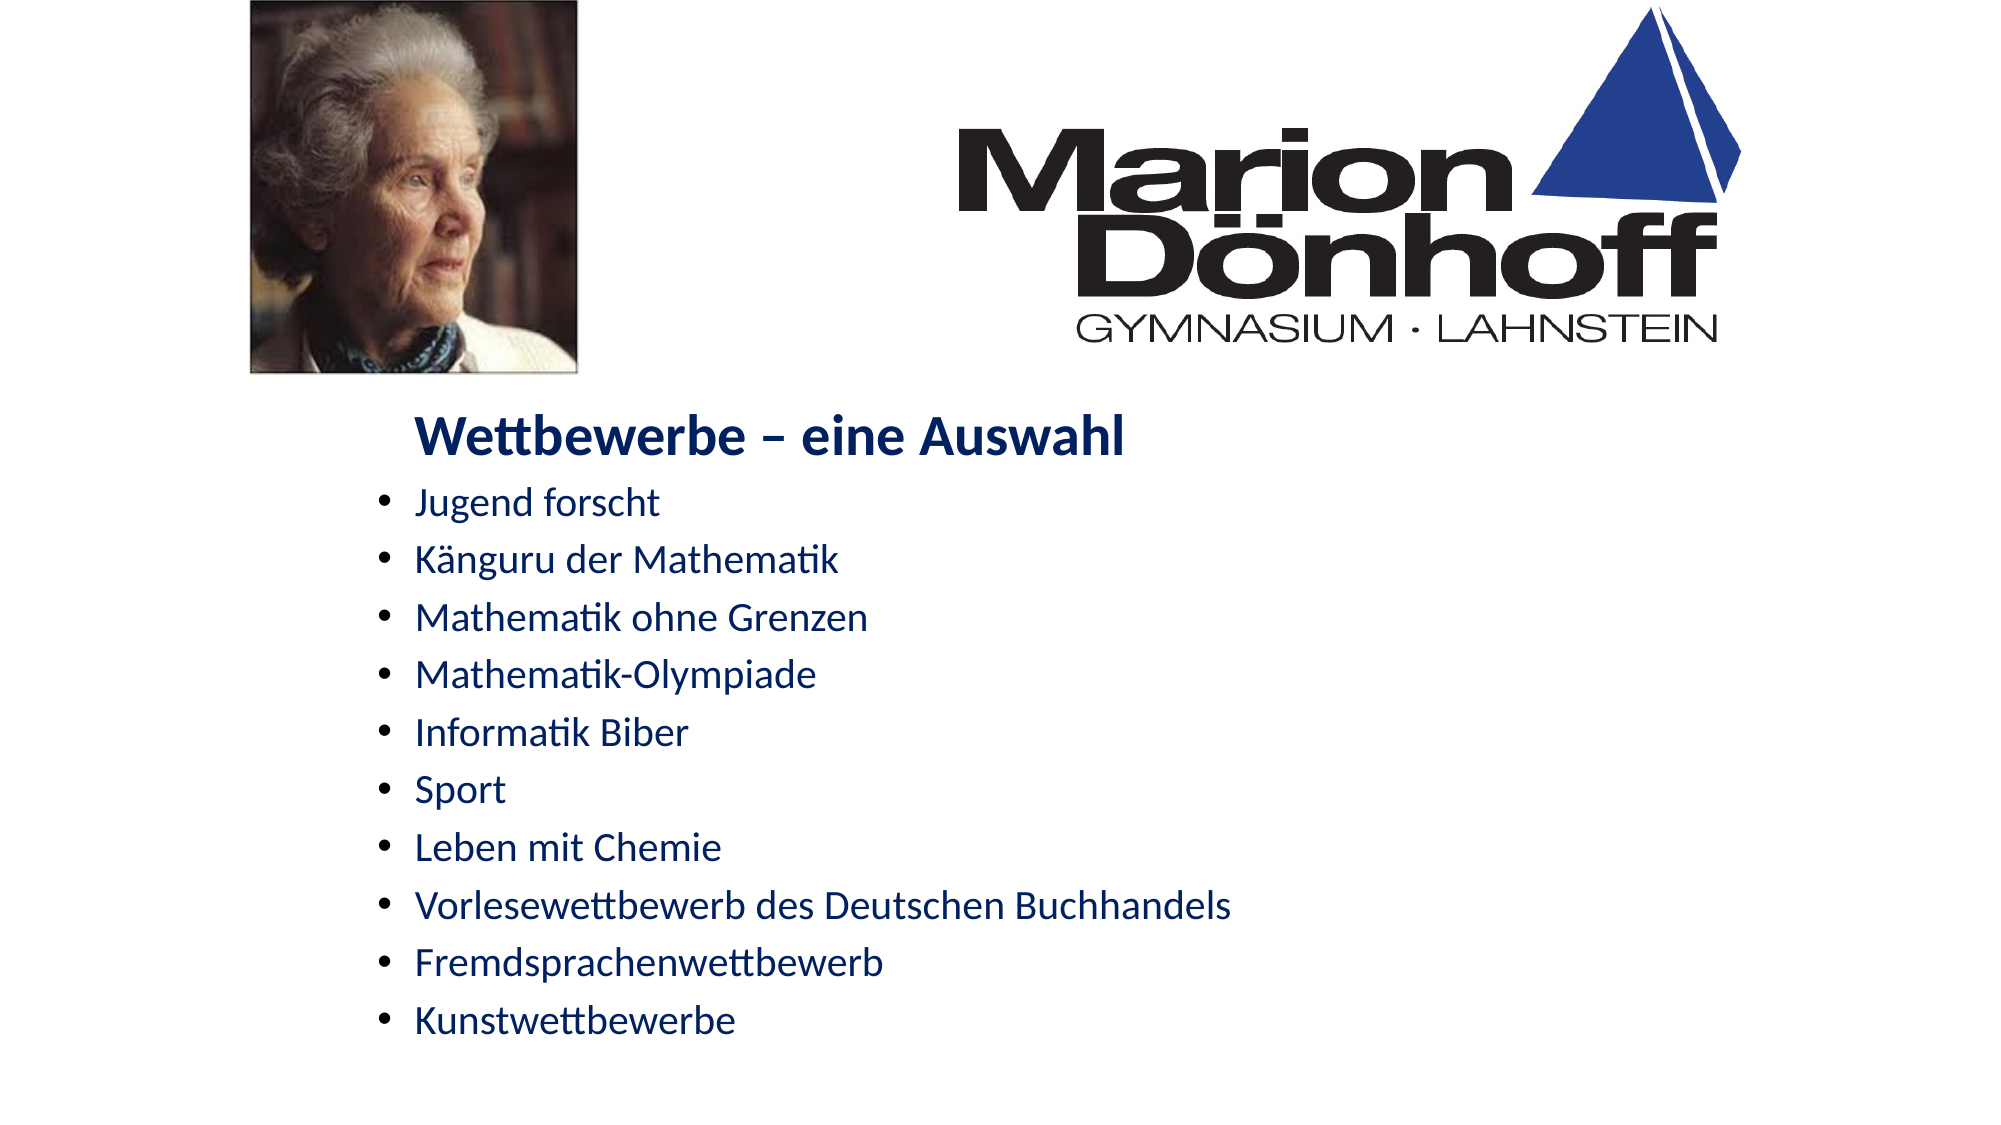

#
Wettbewerbe – eine Auswahl
Jugend forscht
Känguru der Mathematik
Mathematik ohne Grenzen
Mathematik-Olympiade
Informatik Biber
Sport
Leben mit Chemie
Vorlesewettbewerb des Deutschen Buchhandels
Fremdsprachenwettbewerb
Kunstwettbewerbe